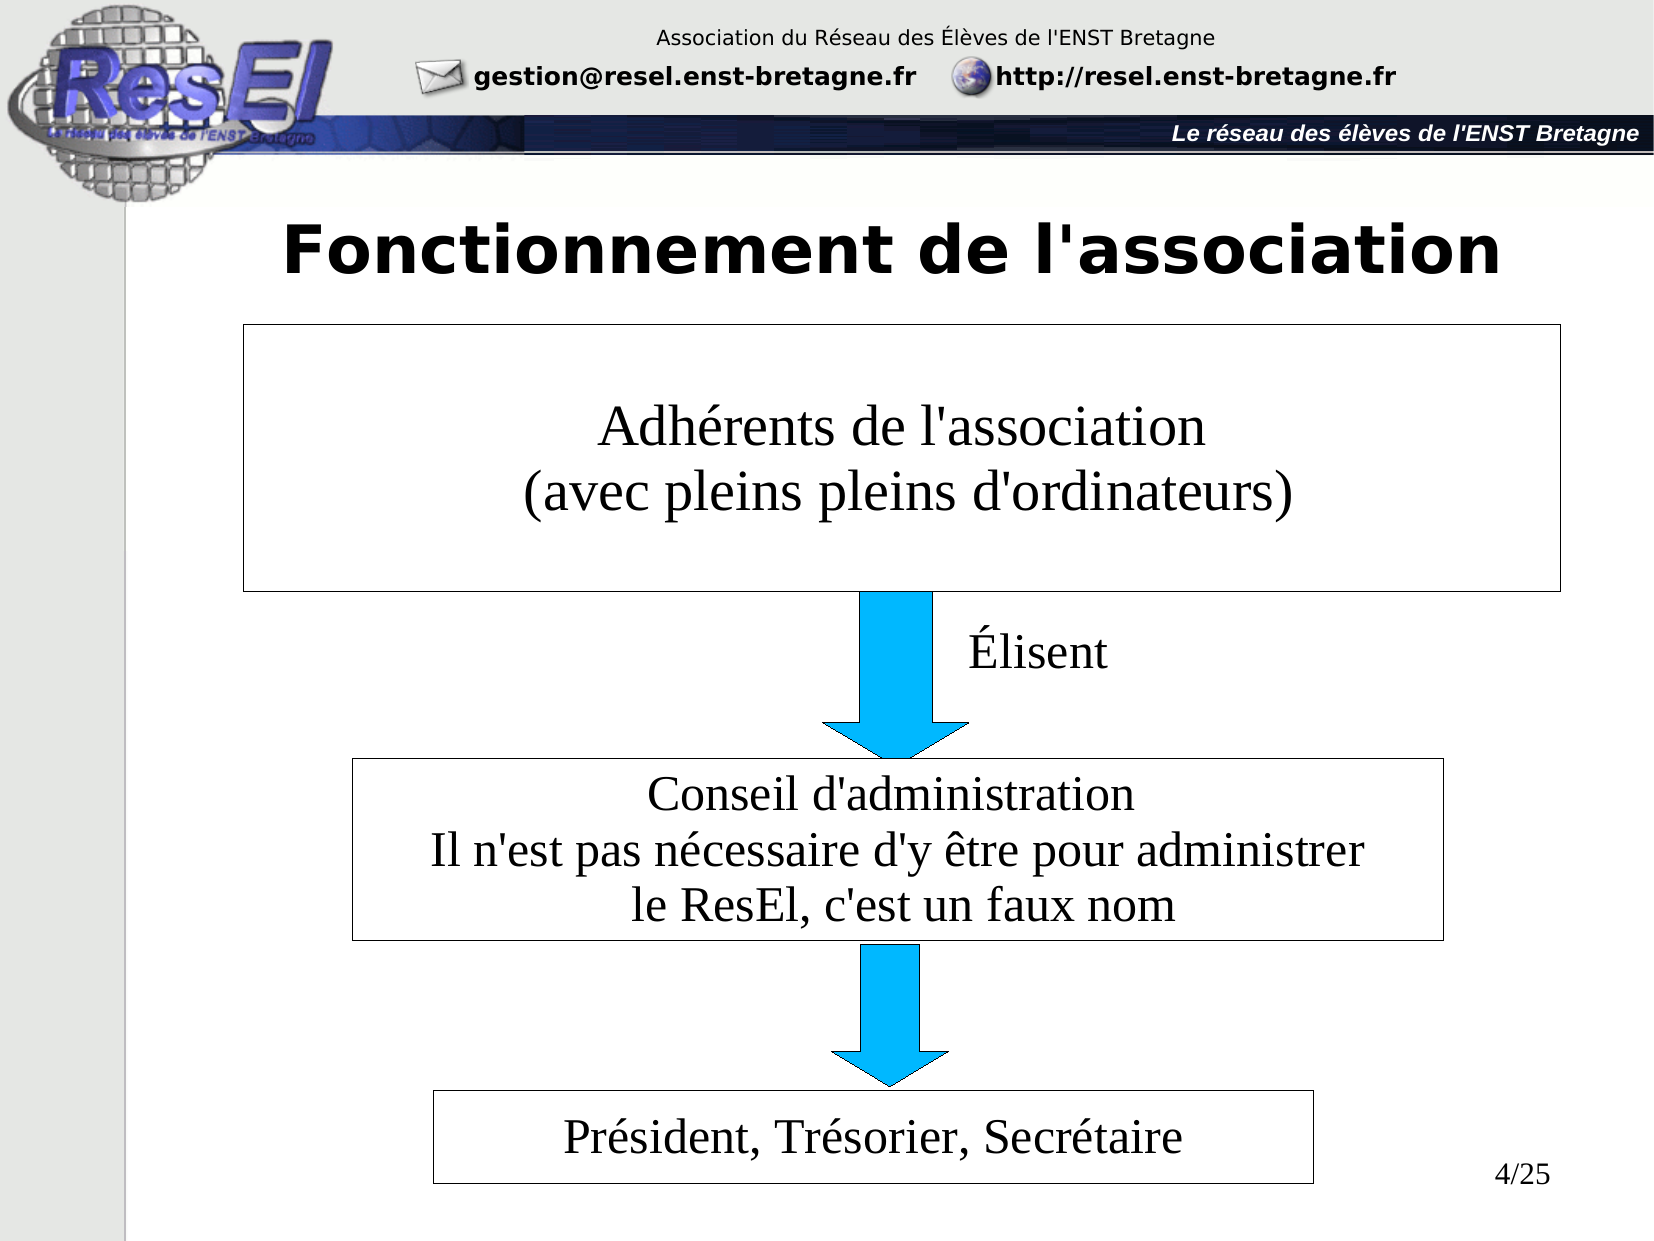

# Fonctionnement de l'association
Adhérents de l'association
 (avec pleins pleins d'ordinateurs)
Élisent
Conseil d'administration
Il n'est pas nécessaire d'y être pour administrer
 le ResEl, c'est un faux nom
Président, Trésorier, Secrétaire